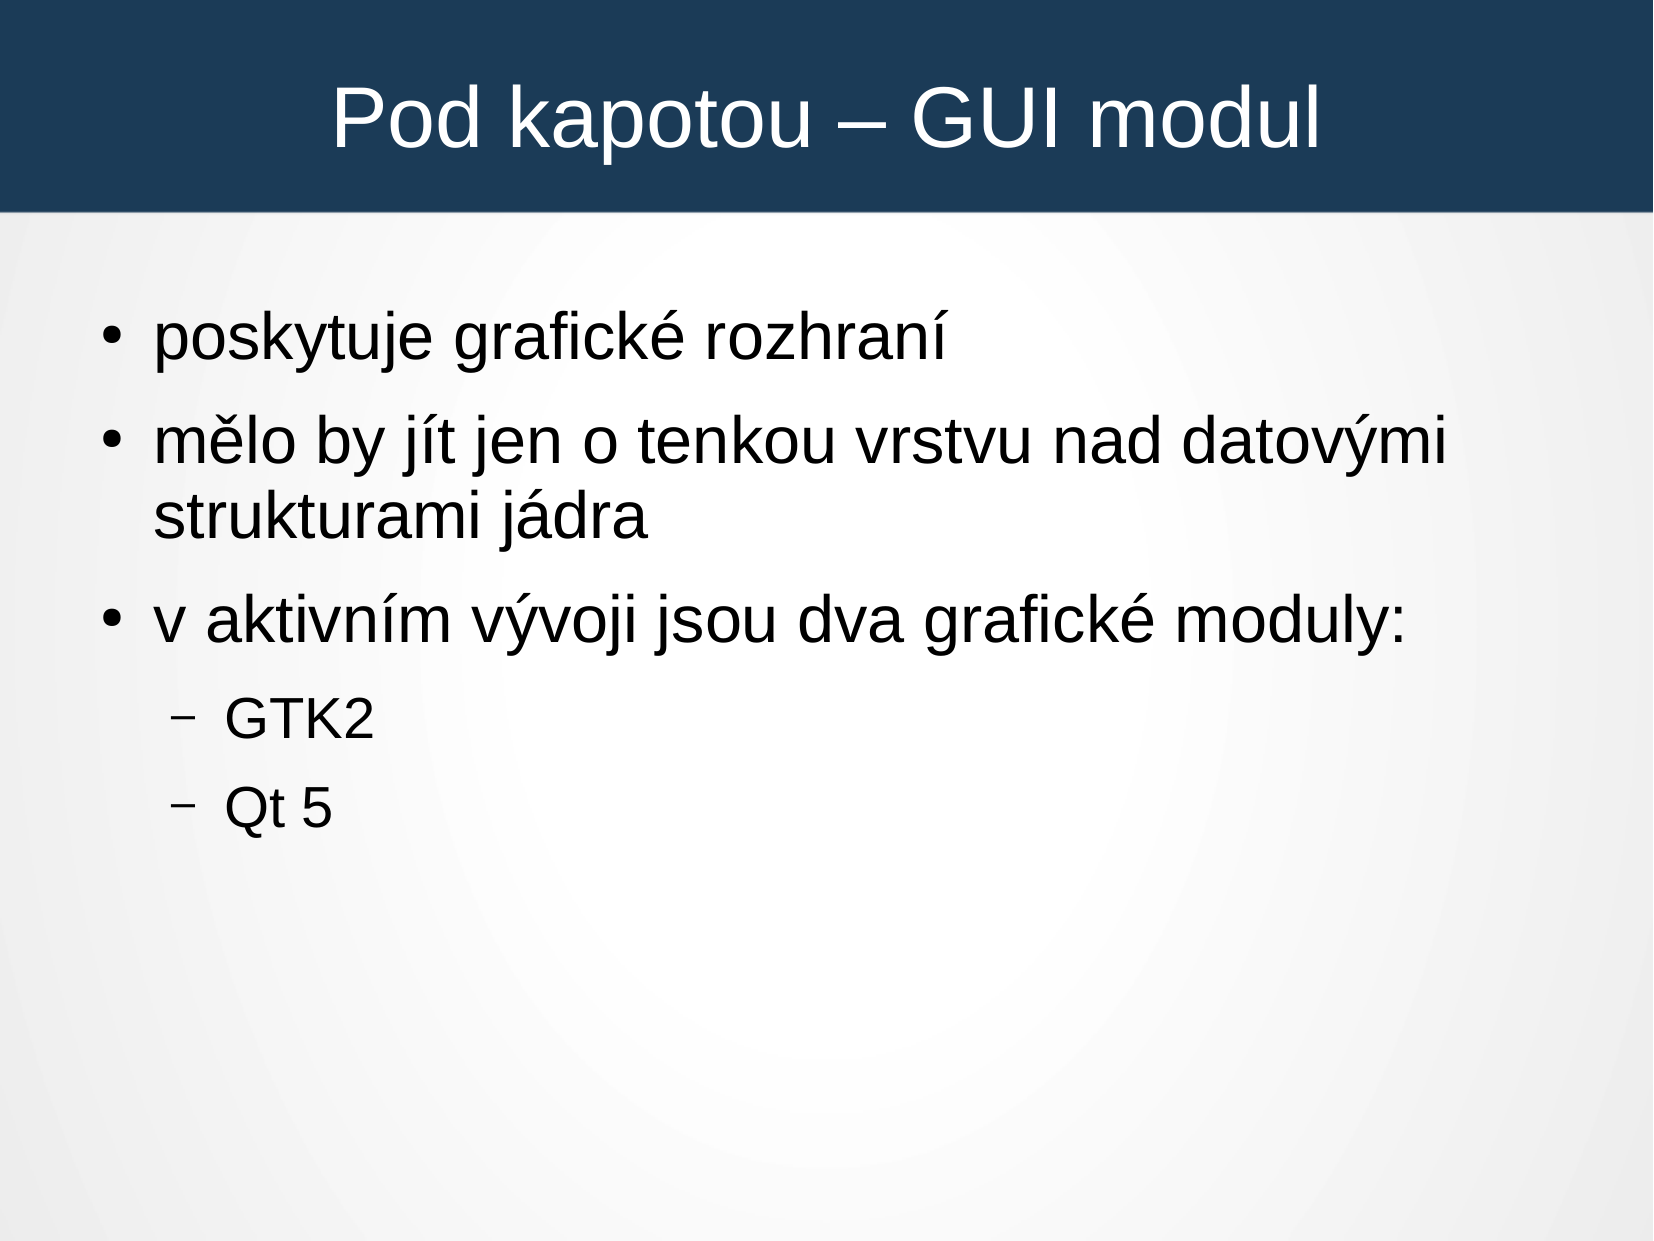

# Pod kapotou – GUI modul
poskytuje grafické rozhraní
mělo by jít jen o tenkou vrstvu nad datovými strukturami jádra
v aktivním vývoji jsou dva grafické moduly:
GTK2
Qt 5
17